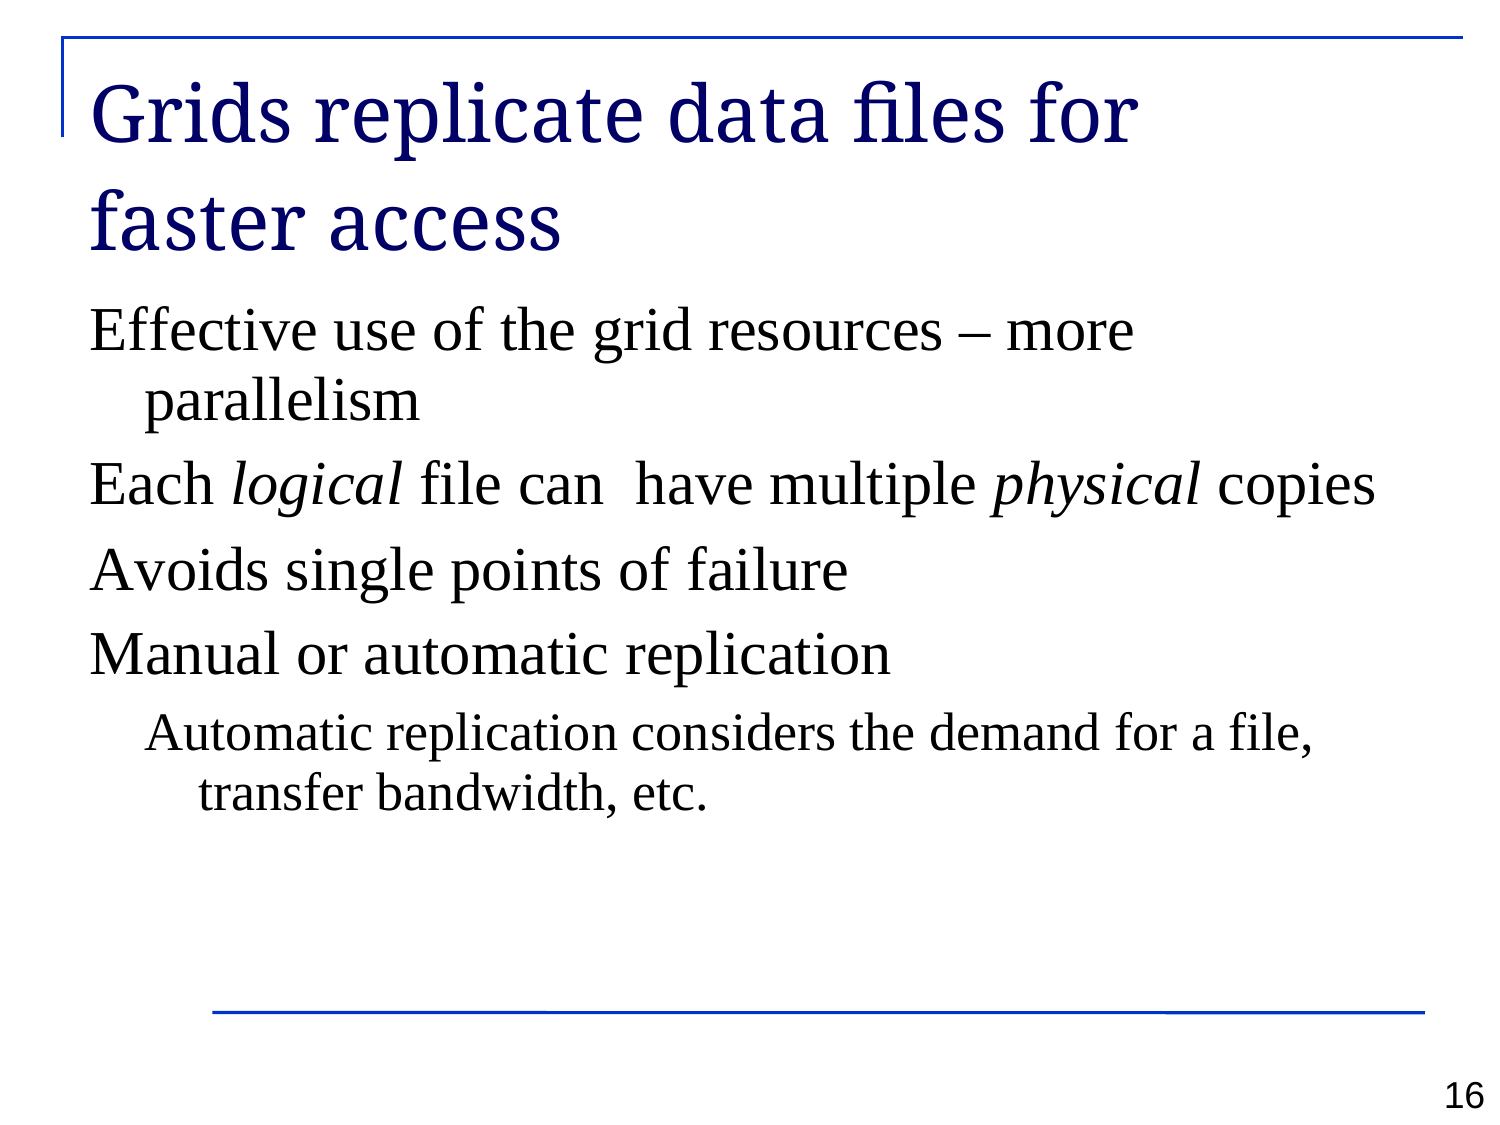

# Grids replicate data files for faster access
Effective use of the grid resources – more parallelism
Each logical file can have multiple physical copies
Avoids single points of failure
Manual or automatic replication
Automatic replication considers the demand for a file, transfer bandwidth, etc.